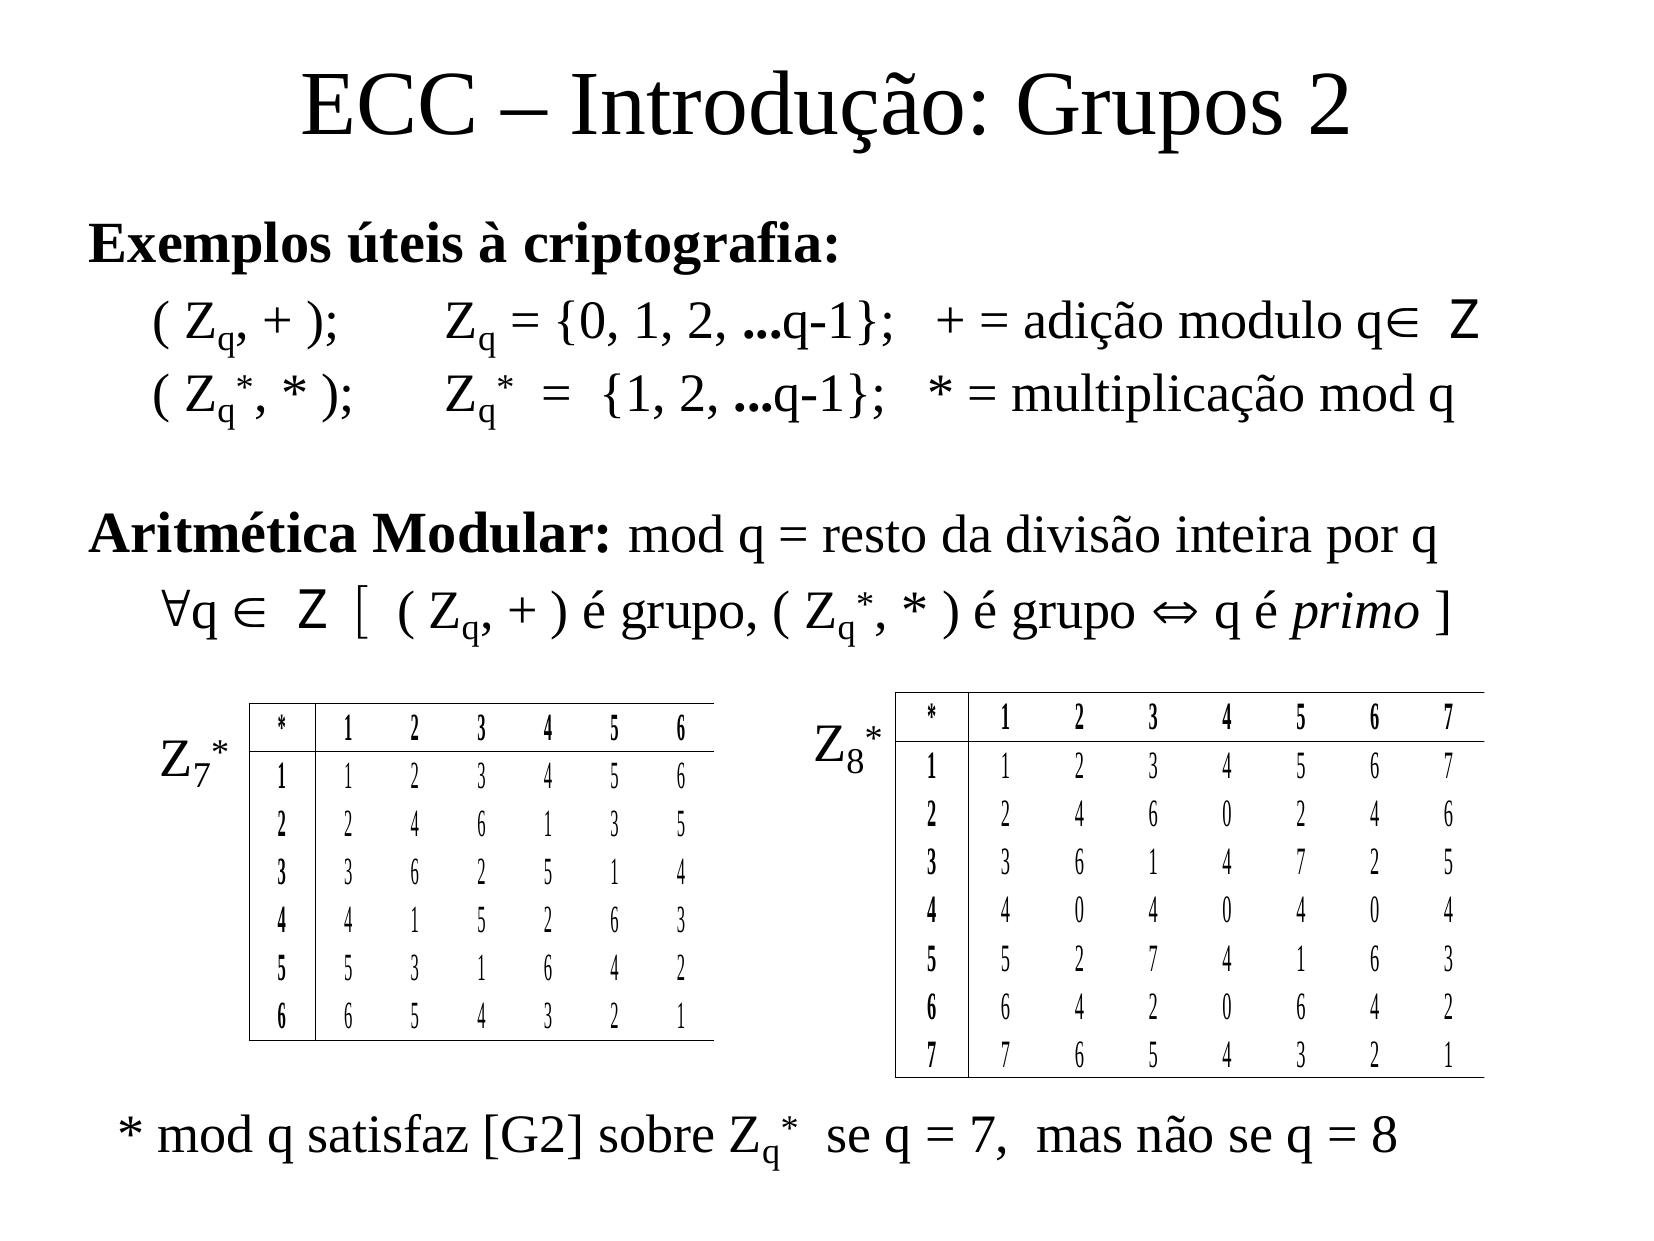

# ECC – Introdução: Grupos 2
Exemplos úteis à criptografia:
( Zq, + ); 	Zq = {0, 1, 2, ...q-1}; + = adição modulo qÎ Z
( Zq*, * ); 	Zq* = {1, 2, ...q-1}; * = multiplicação mod q
Aritmética Modular: mod q = resto da divisão inteira por q
"q Î Z [ ( Zq, + ) é grupo, ( Zq*, * ) é grupo  q é primo ]
Z8*
Z7*
* mod q satisfaz [G2] sobre Zq* se q = 7, mas não se q = 8